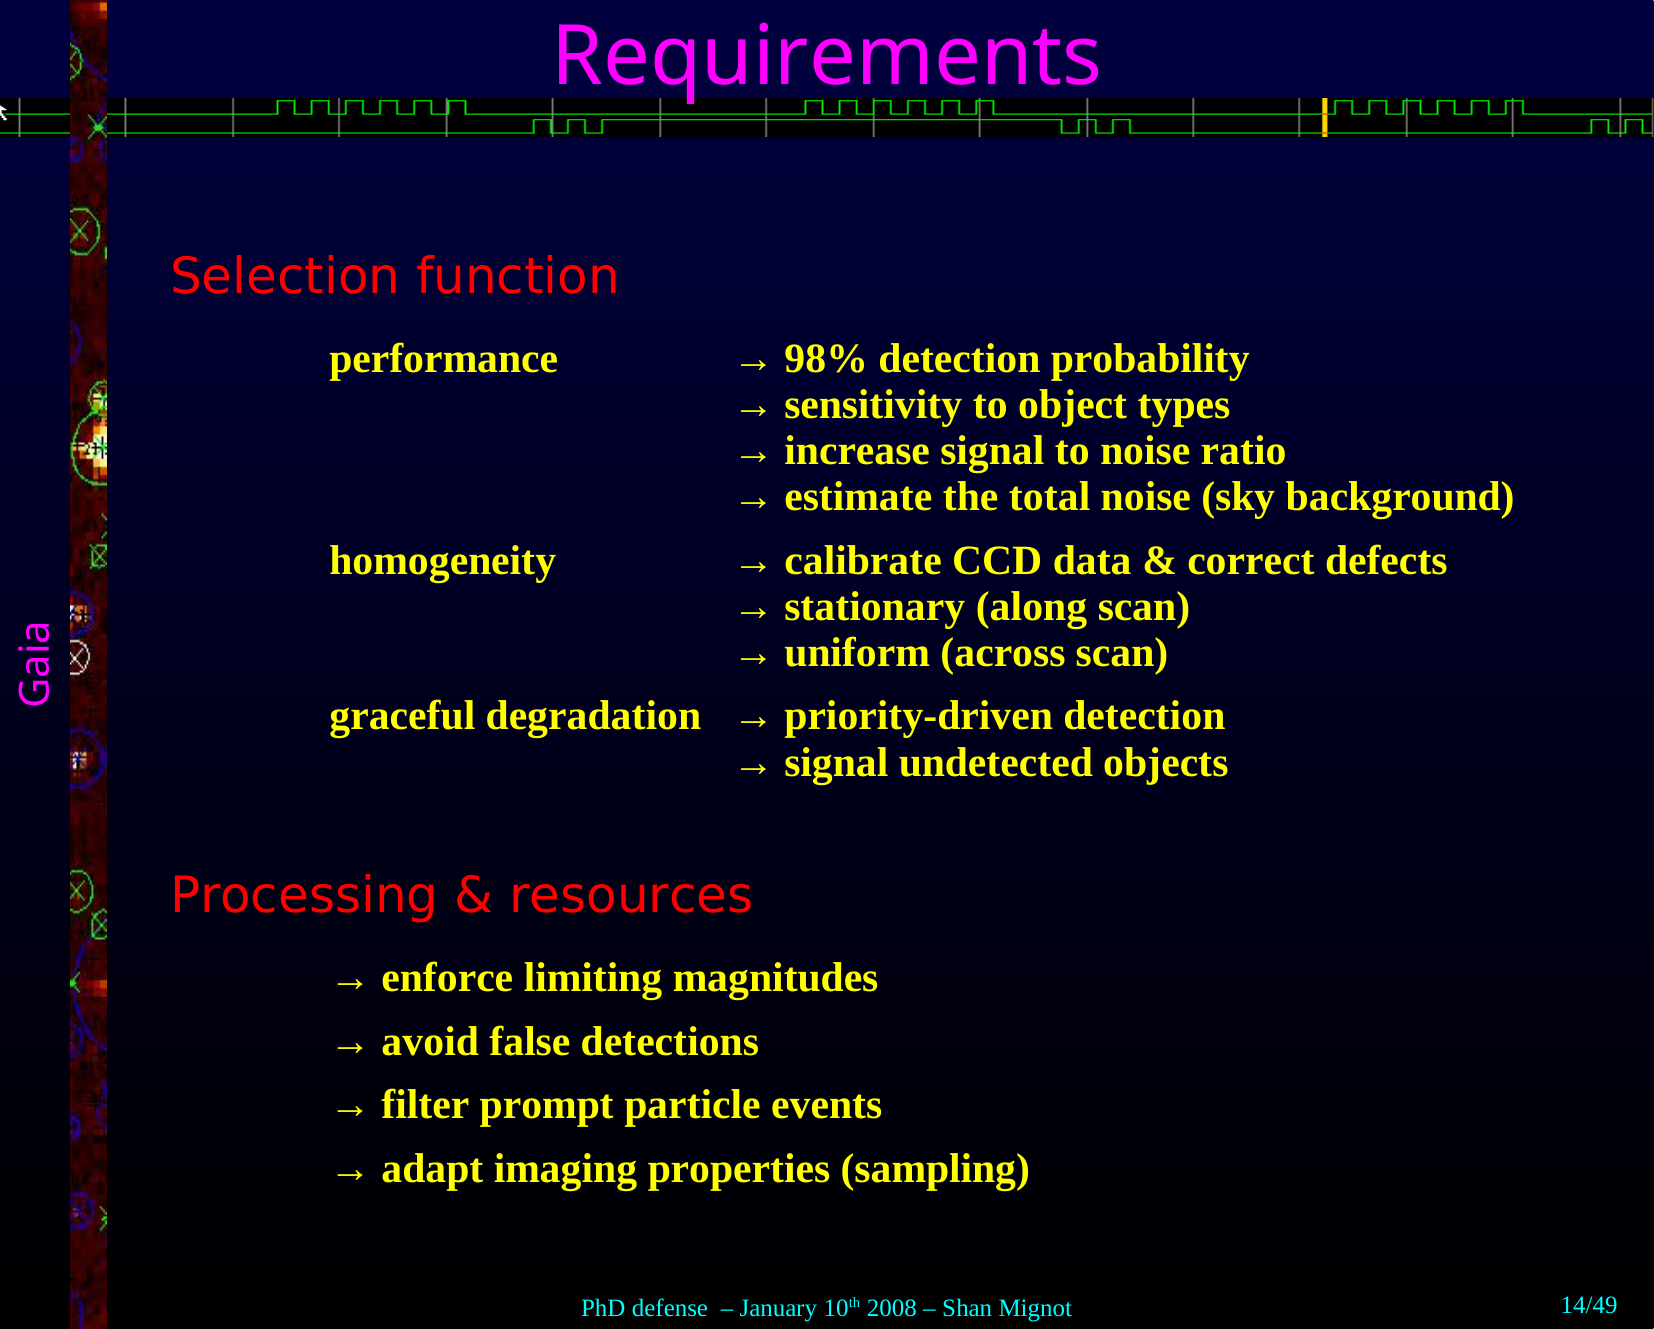

# Requirements
Selection function
performance 			→ 98% detection probability									→ sensitivity to object types										→ increase signal to noise ratio									→ estimate the total noise (sky background)
homogeneity			→ calibrate CCD data & correct defects							→ stationary (along scan)										→ uniform (across scan)
graceful degradation	→ priority-driven detection										→ signal undetected objects
Processing & resources
→ enforce limiting magnitudes
→ avoid false detections
→ filter prompt particle events
→ adapt imaging properties (sampling)
Gaia
PhD defense – January 10th 2008 – Shan Mignot